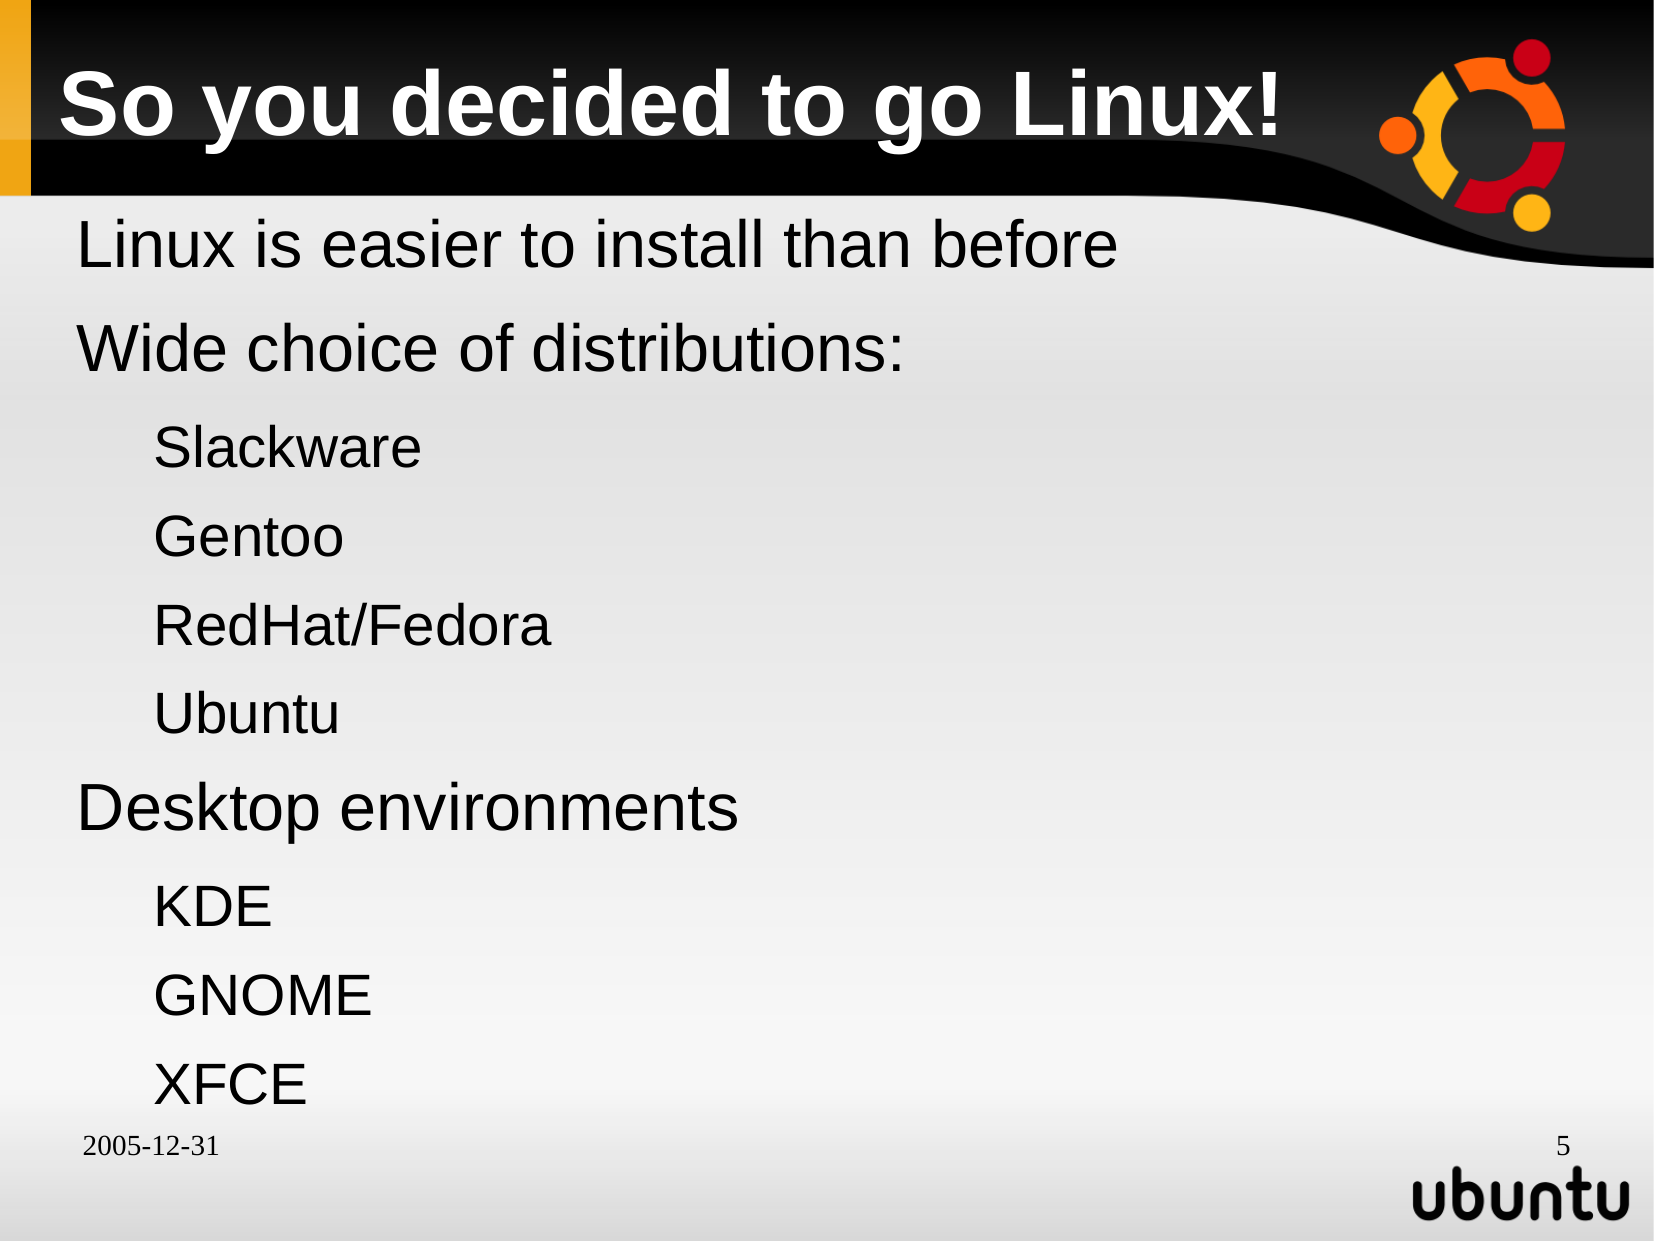

# So you decided to go Linux!
Linux is easier to install than before
Wide choice of distributions:
Slackware
Gentoo
RedHat/Fedora
Ubuntu
Desktop environments
KDE
GNOME
XFCE
2005-12-31
5